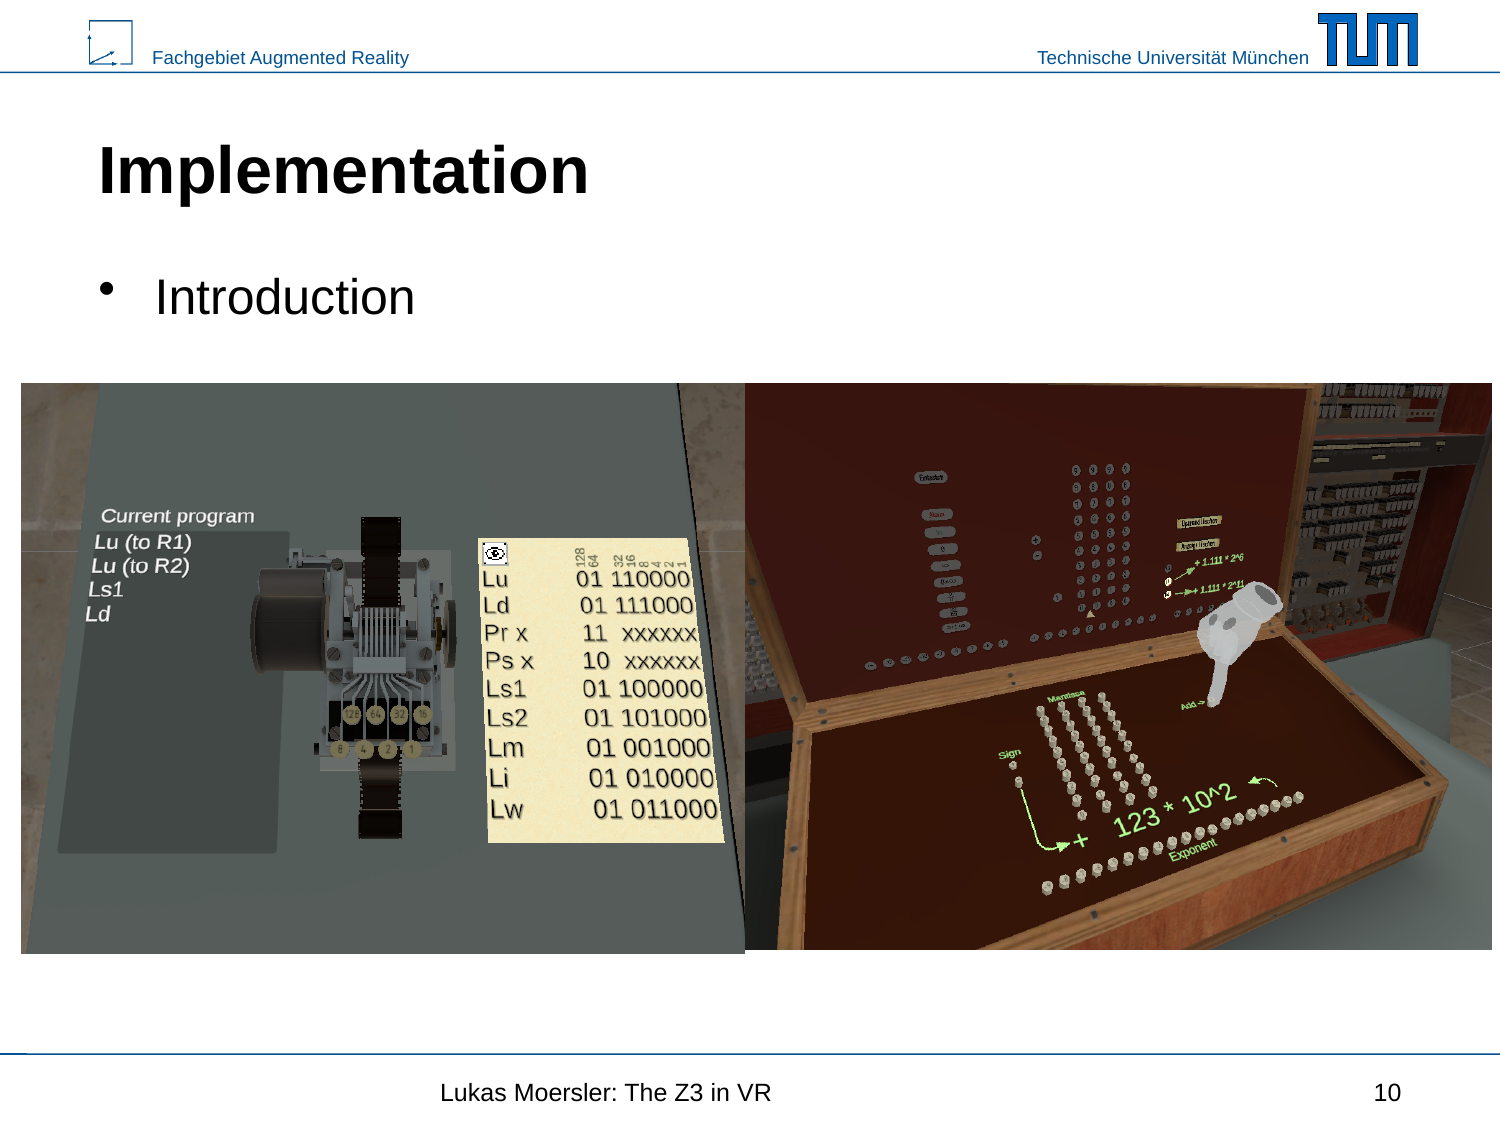

# Implementation
Introduction
Lukas Moersler: The Z3 in VR